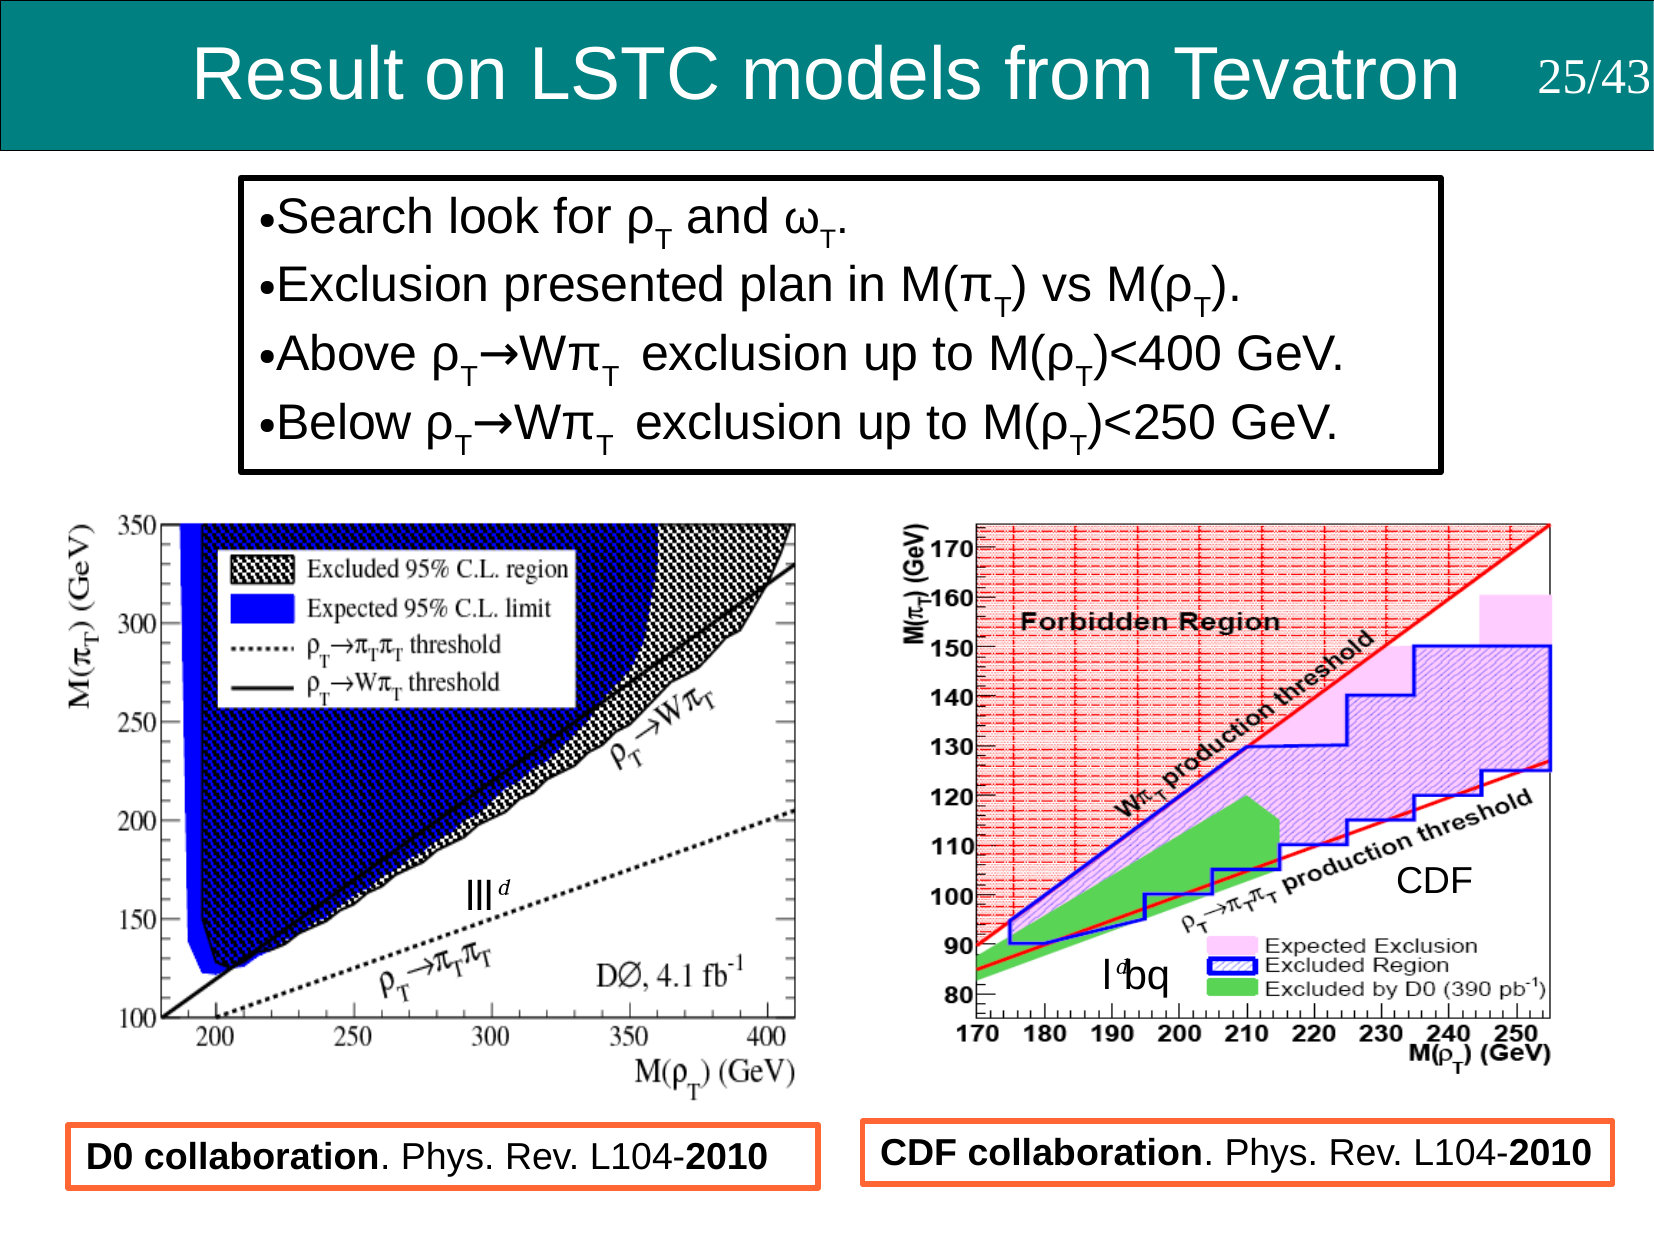

# Result on LSTC models from Tevatron
25
Search look for ρT and ωT.
Exclusion presented plan in M(πT) vs M(ρT).
Above ρT→WπT exclusion up to M(ρT)<400 GeV.
Below ρT→WπT exclusion up to M(ρT)<250 GeV.
CDF
lll
lbq
CDF collaboration. Phys. Rev. L104-2010
D0 collaboration. Phys. Rev. L104-2010